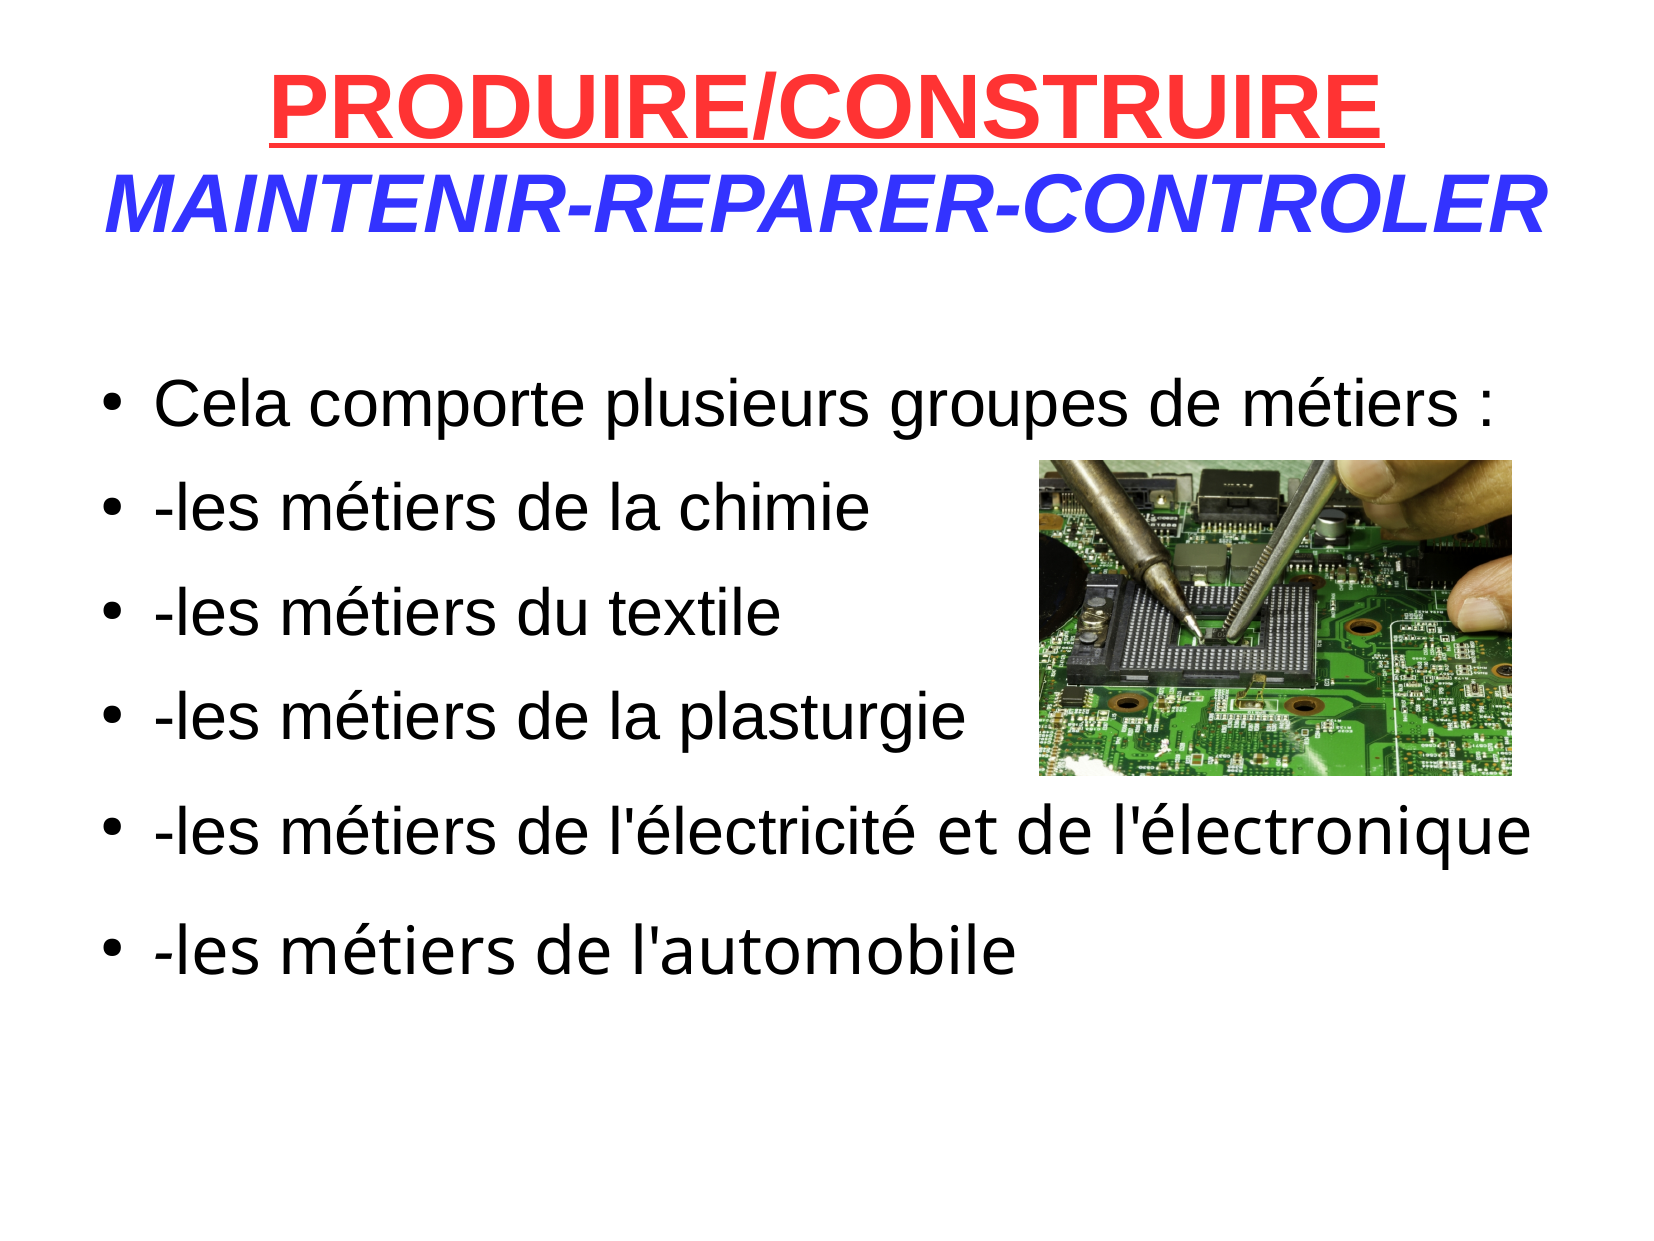

# PRODUIRE/CONSTRUIRE MAINTENIR-REPARER-CONTROLER
Cela comporte plusieurs groupes de métiers :
-les métiers de la chimie
-les métiers du textile
-les métiers de la plasturgie
-les métiers de l'électricité et de l'électronique
-les métiers de l'automobile